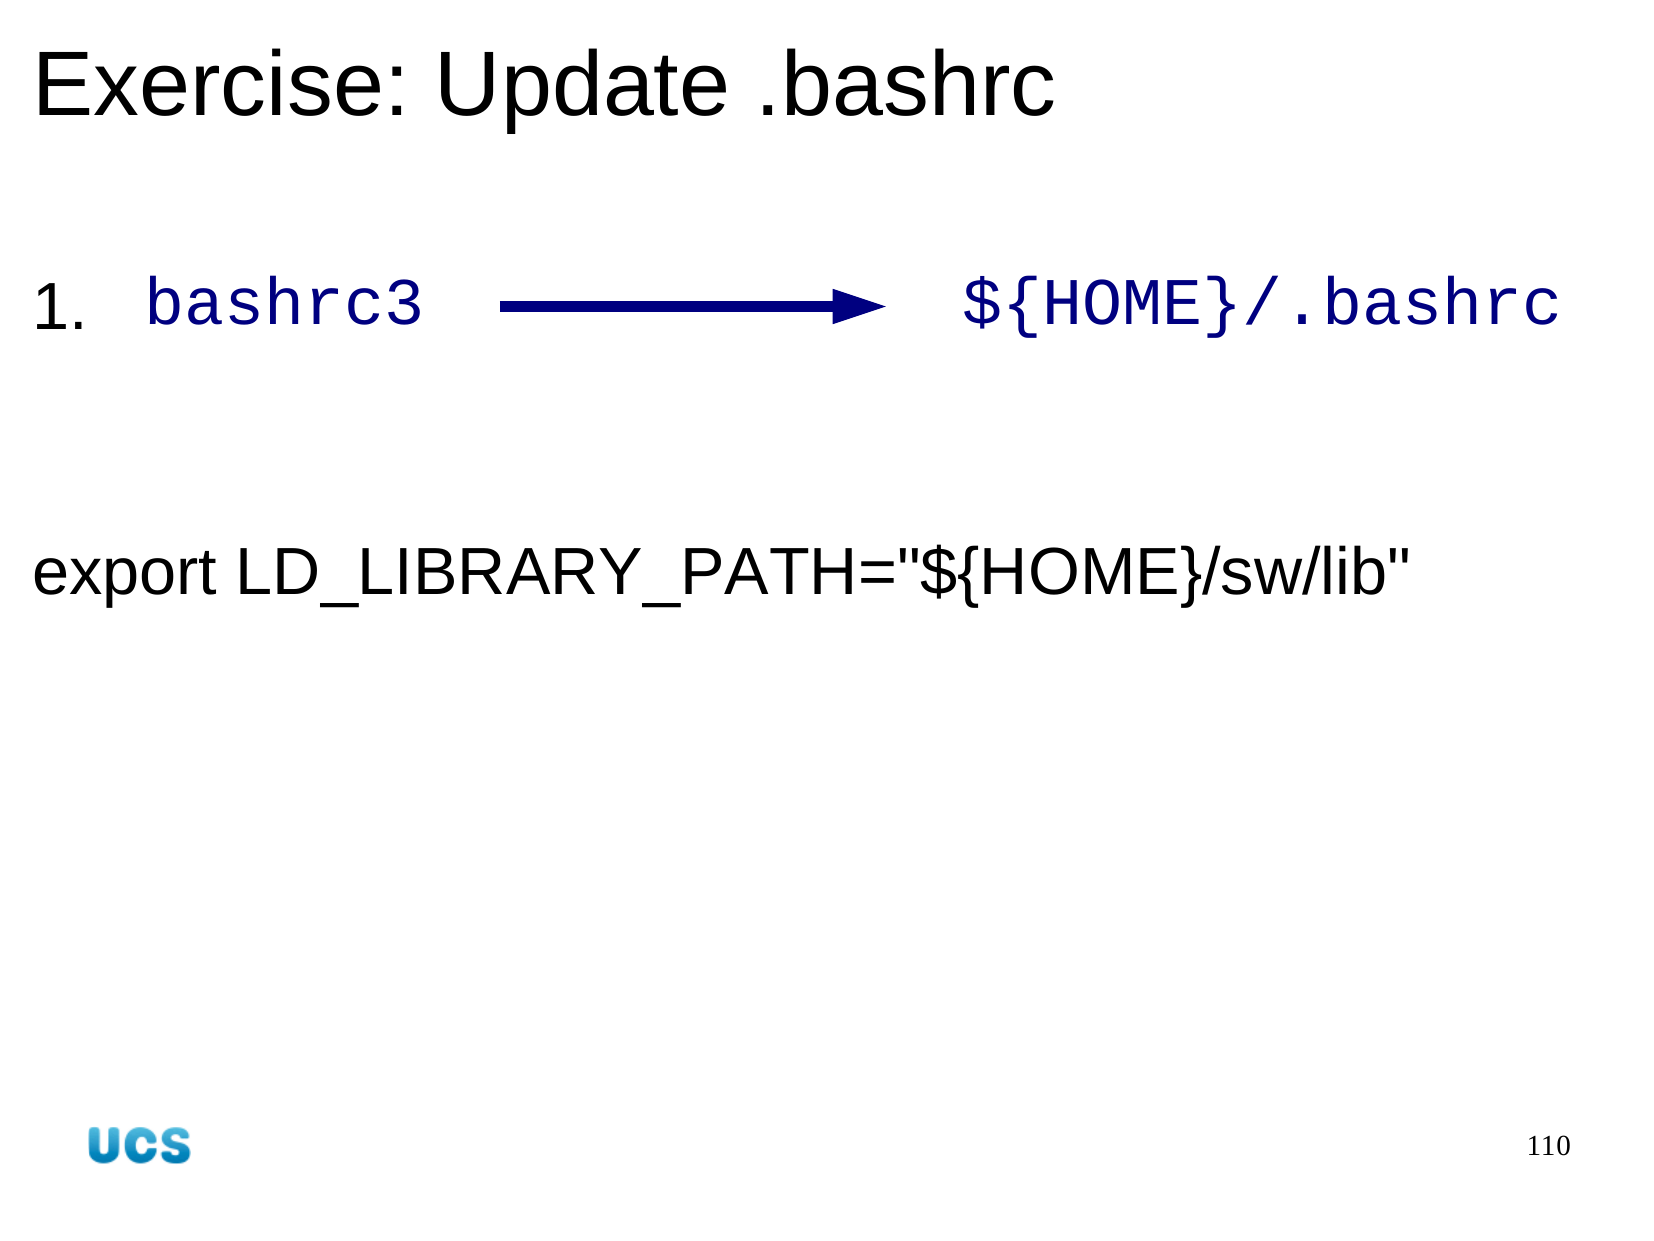

Exercise: Update .bashrc
1.
bashrc3
	${HOME}/.bashrc
export LD_LIBRARY_PATH="${HOME}/sw/lib"
110